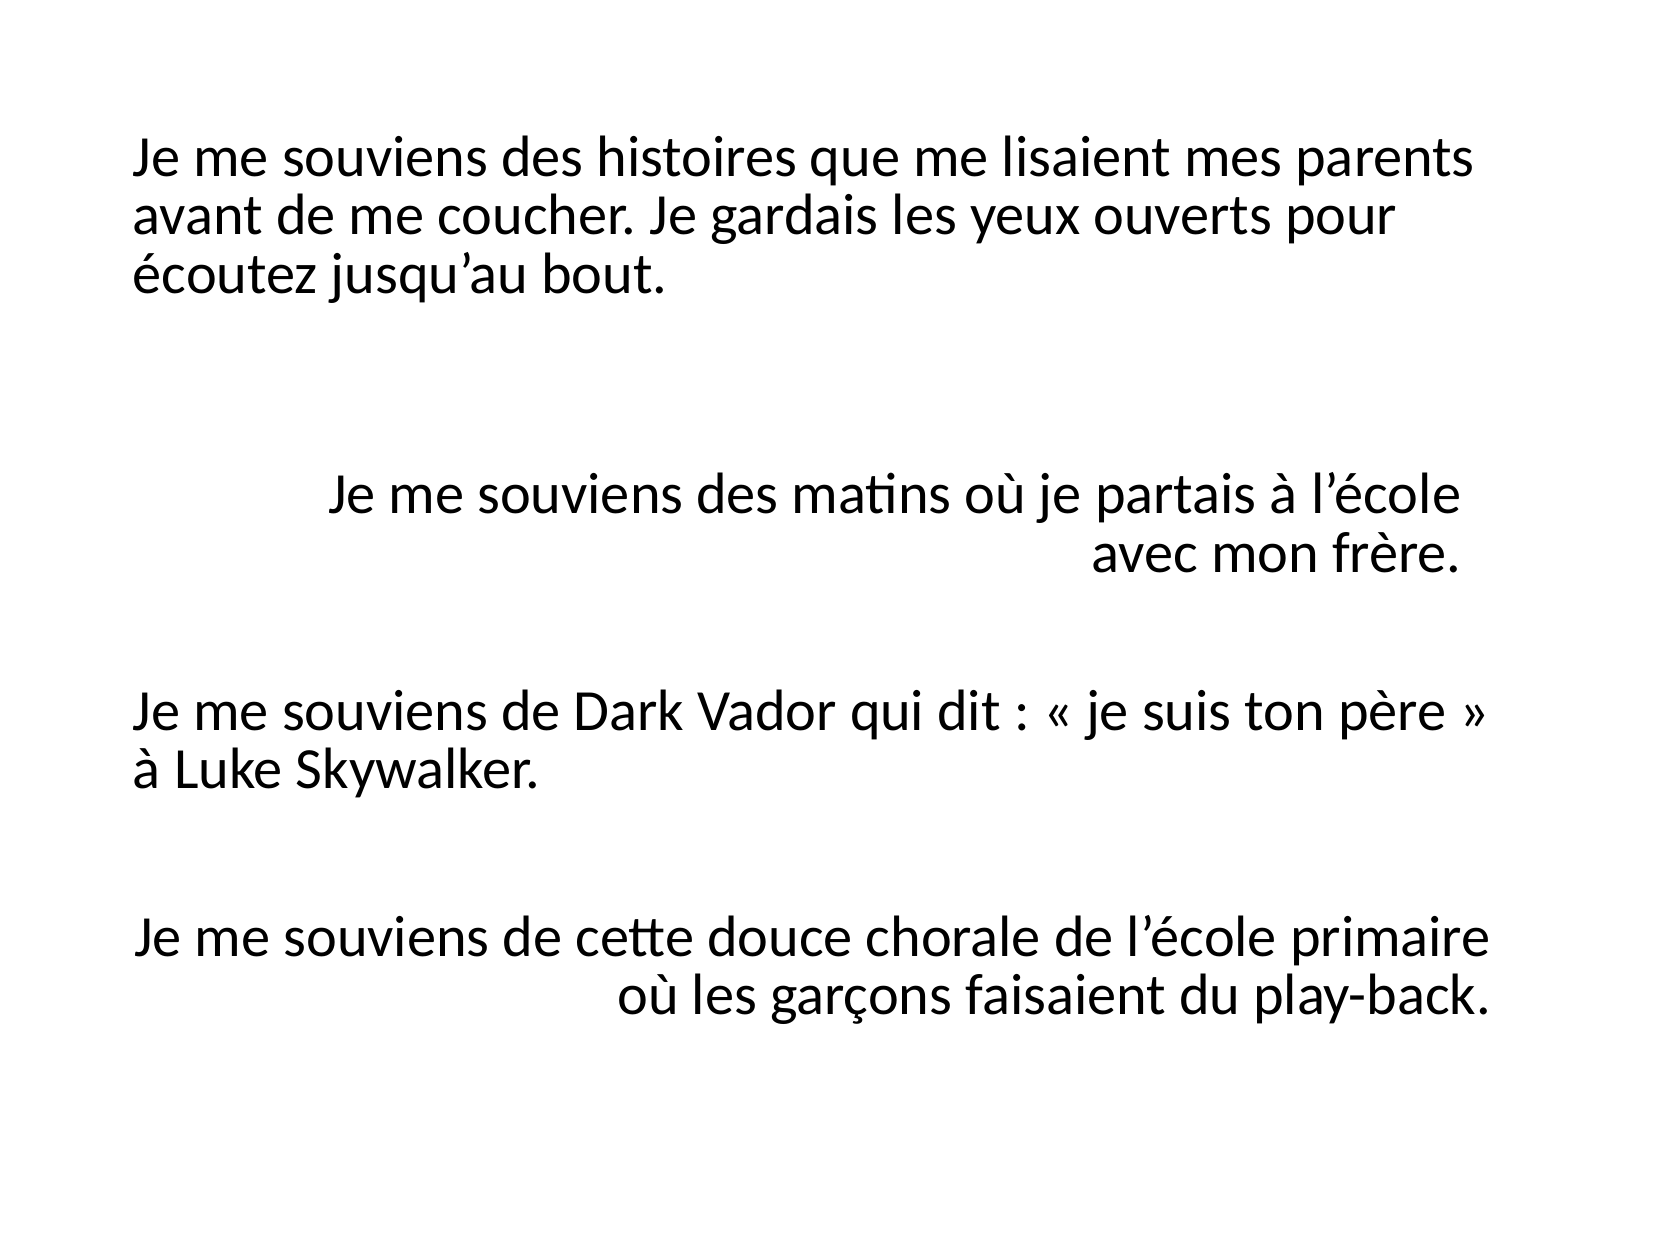

Je me souviens des histoires que me lisaient mes parents avant de me coucher. Je gardais les yeux ouverts pour écoutez jusqu’au bout.
Je me souviens des matins où je partais à l’école avec mon frère.
Je me souviens de Dark Vador qui dit : « je suis ton père » à Luke Skywalker.
Je me souviens de cette douce chorale de l’école primaire où les garçons faisaient du play-back.